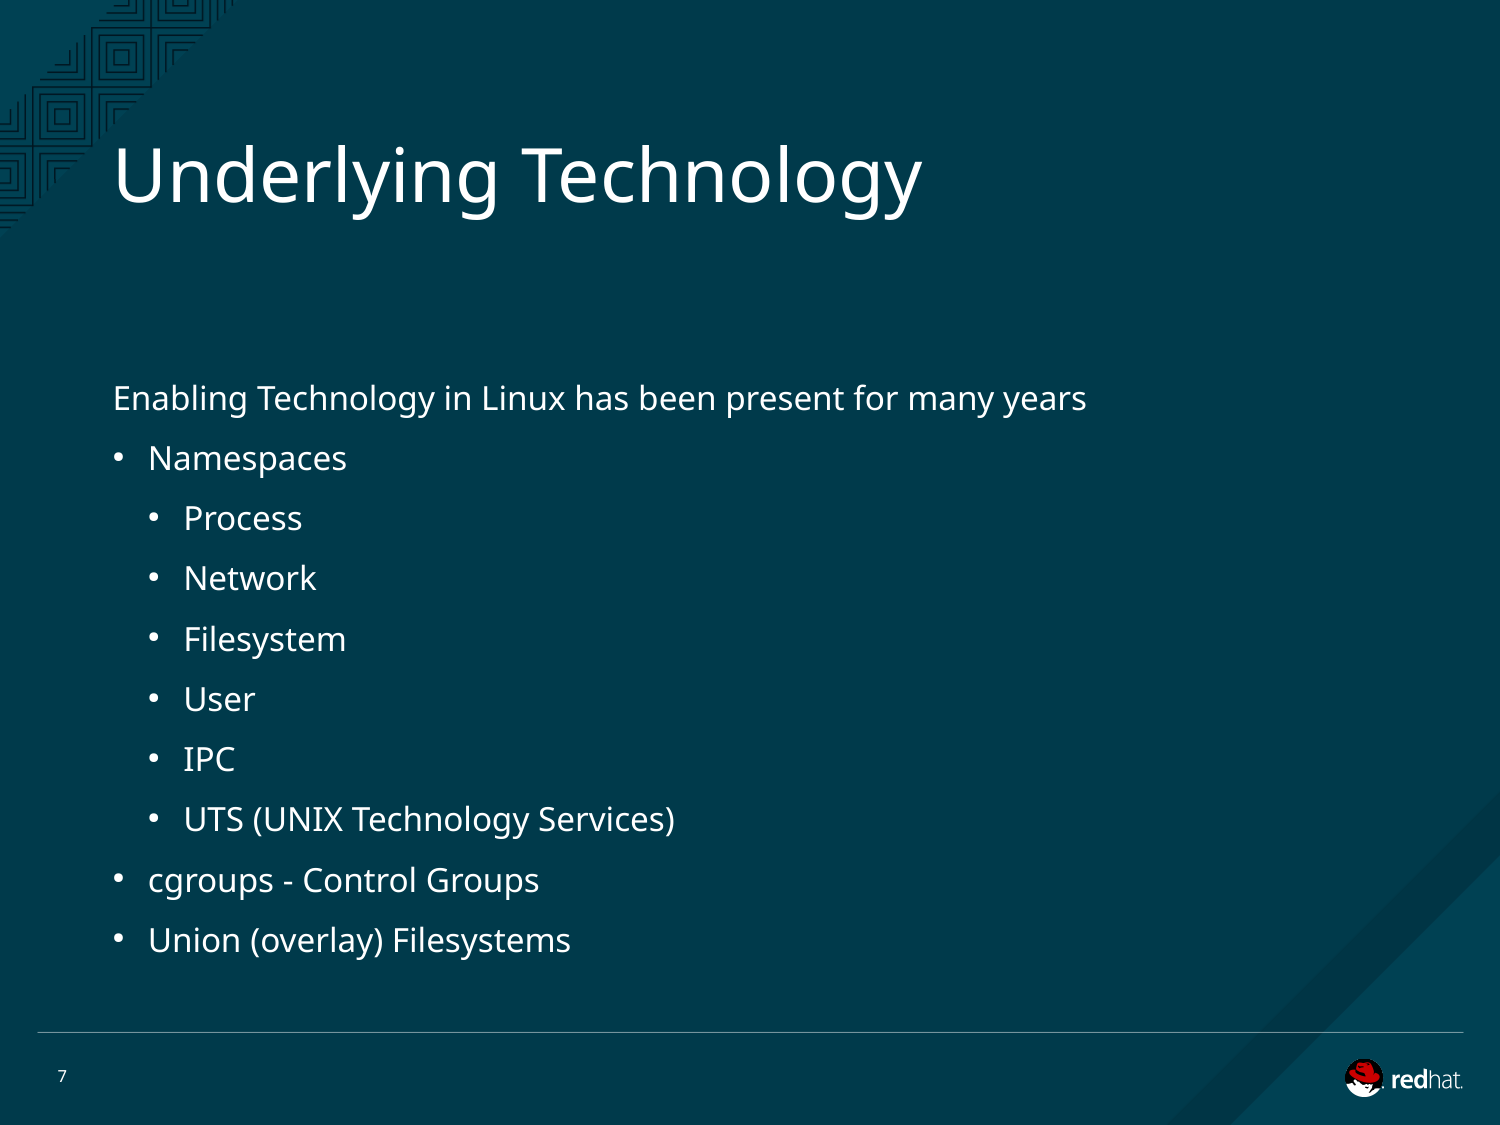

# Underlying Technology
Enabling Technology in Linux has been present for many years
Namespaces
Process
Network
Filesystem
User
IPC
UTS (UNIX Technology Services)
cgroups - Control Groups
Union (overlay) Filesystems
7